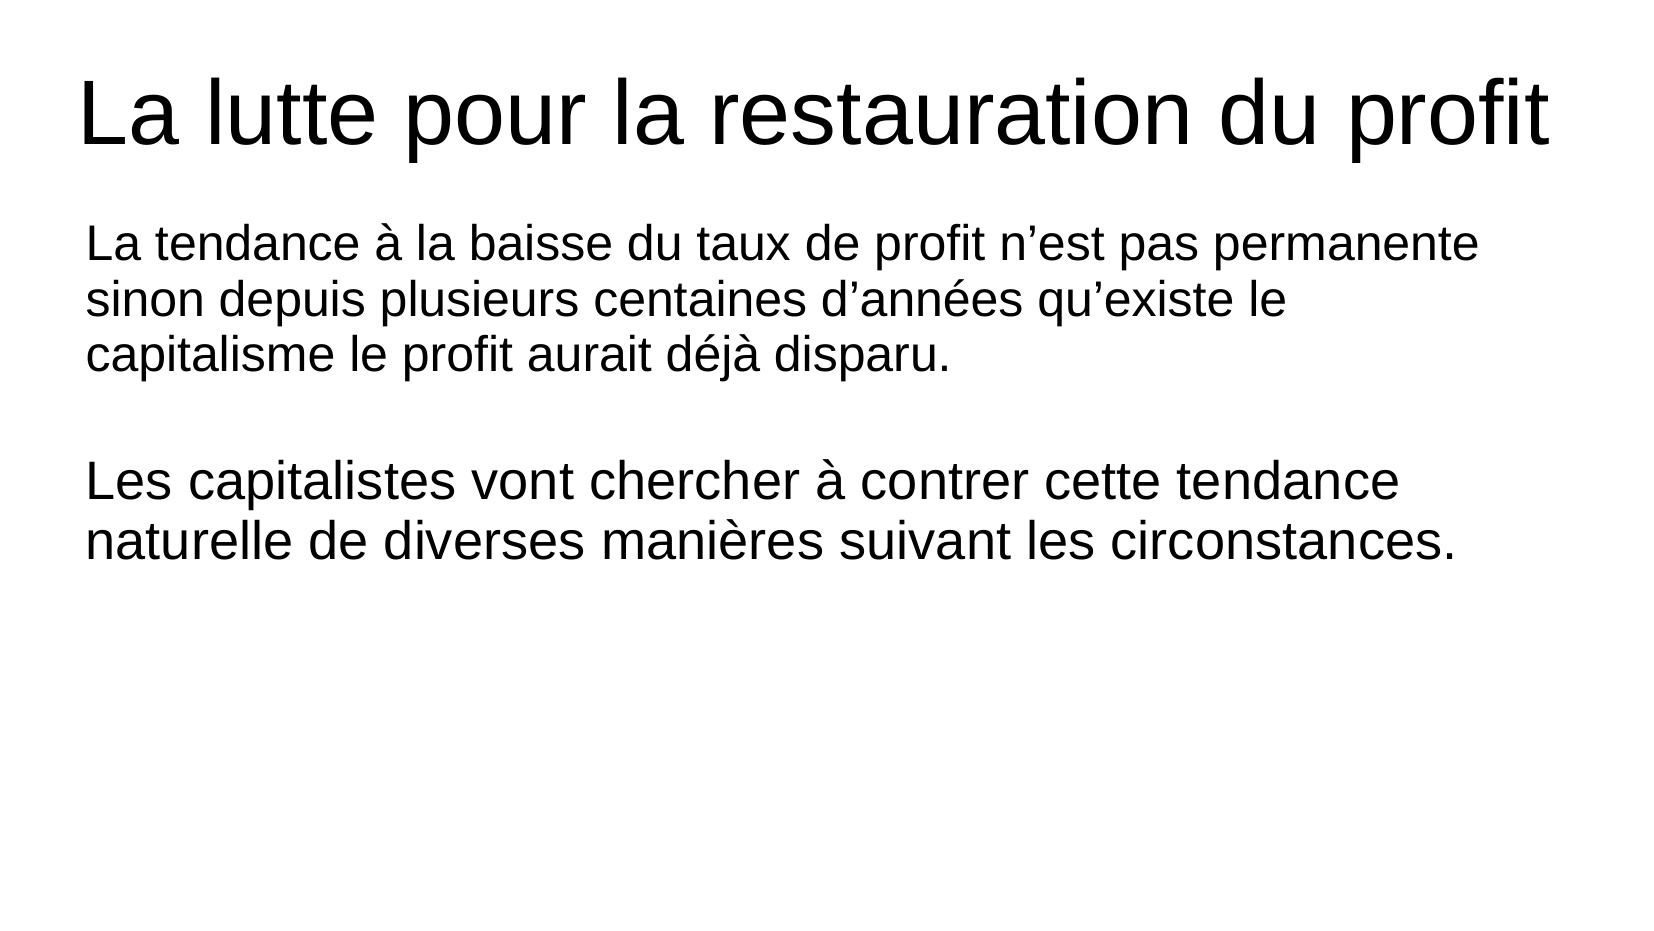

# La lutte pour la restauration du profit
La tendance à la baisse du taux de profit n’est pas permanente sinon depuis plusieurs centaines d’années qu’existe le capitalisme le profit aurait déjà disparu.
Les capitalistes vont chercher à contrer cette tendance naturelle de diverses manières suivant les circonstances.